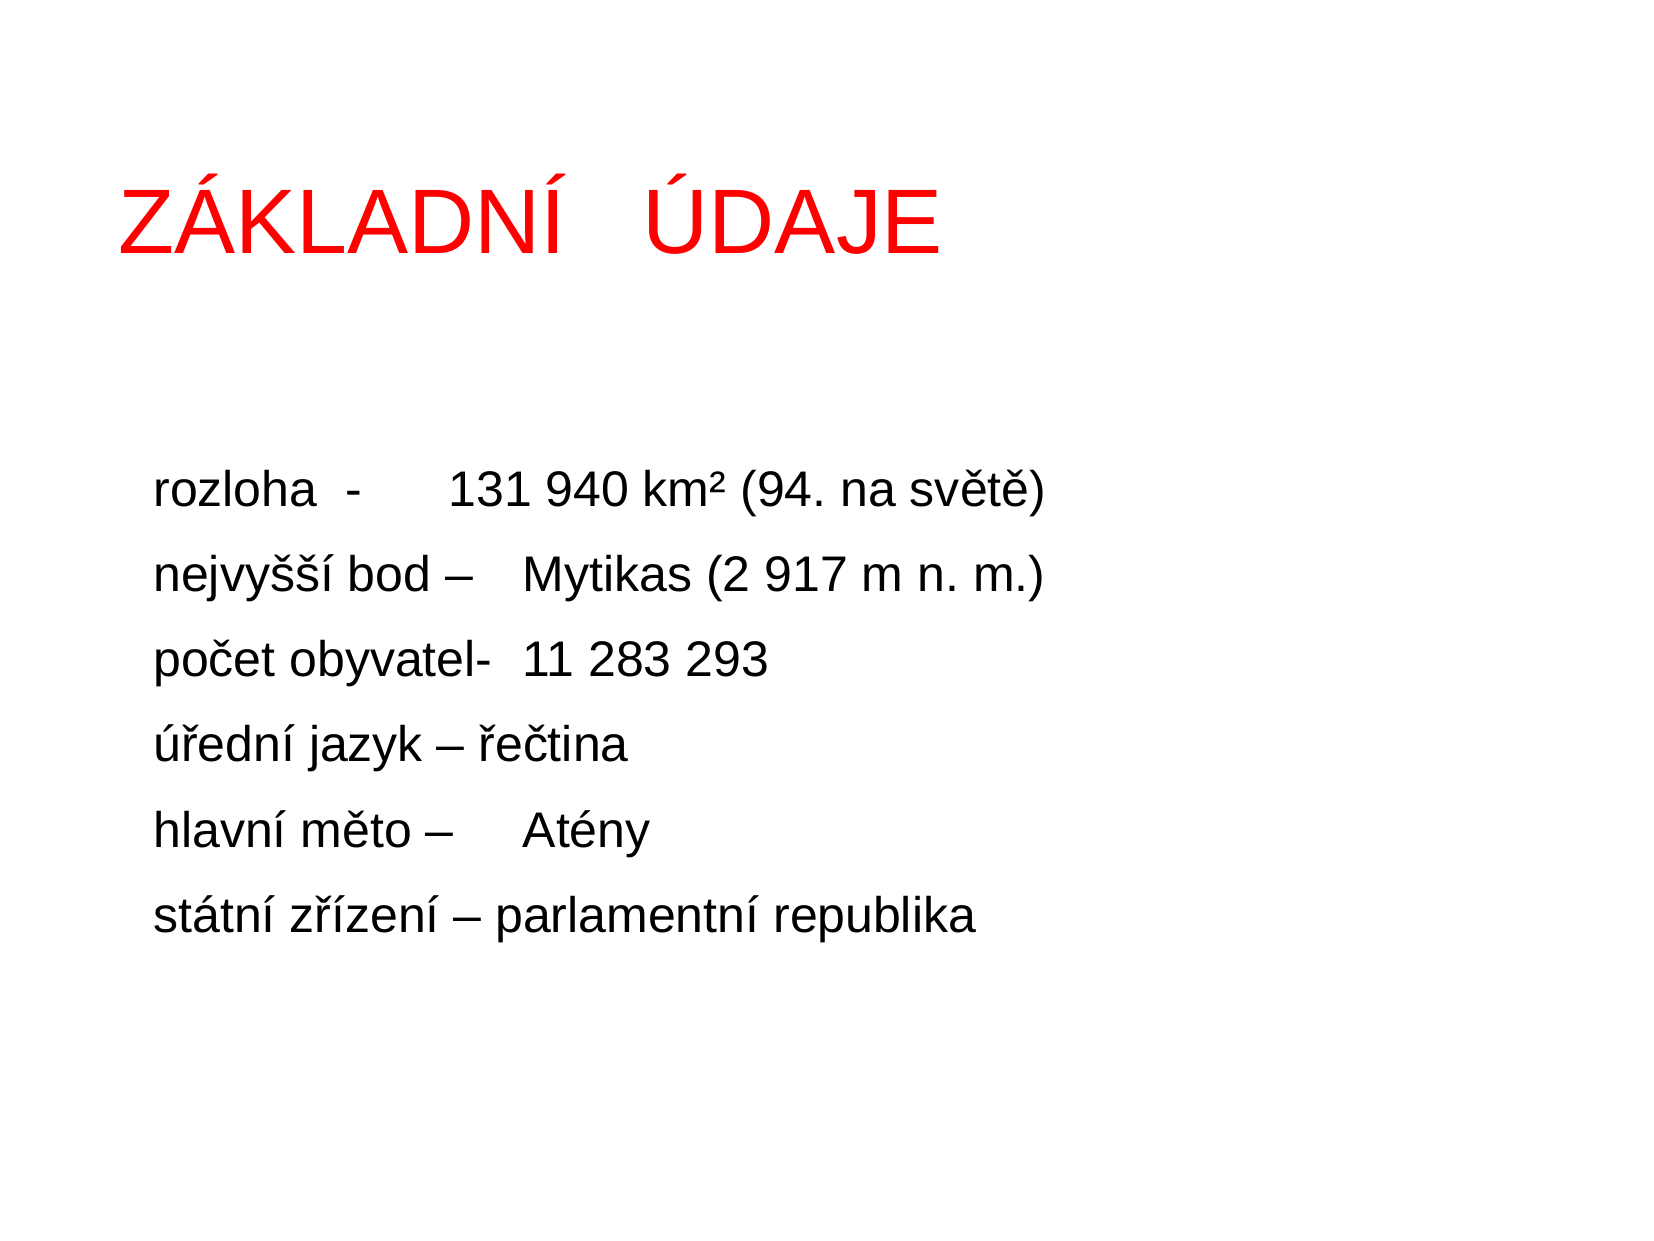

# ZÁKLADNÍ ÚDAJE
rozloha - 	131 940 km² (94. na světě)
nejvyšší bod – 	Mytikas (2 917 m n. m.)
počet obyvatel- 	11 283 293
úřední jazyk – řečtina
hlavní měto – 	Atény
státní zřízení – parlamentní republika